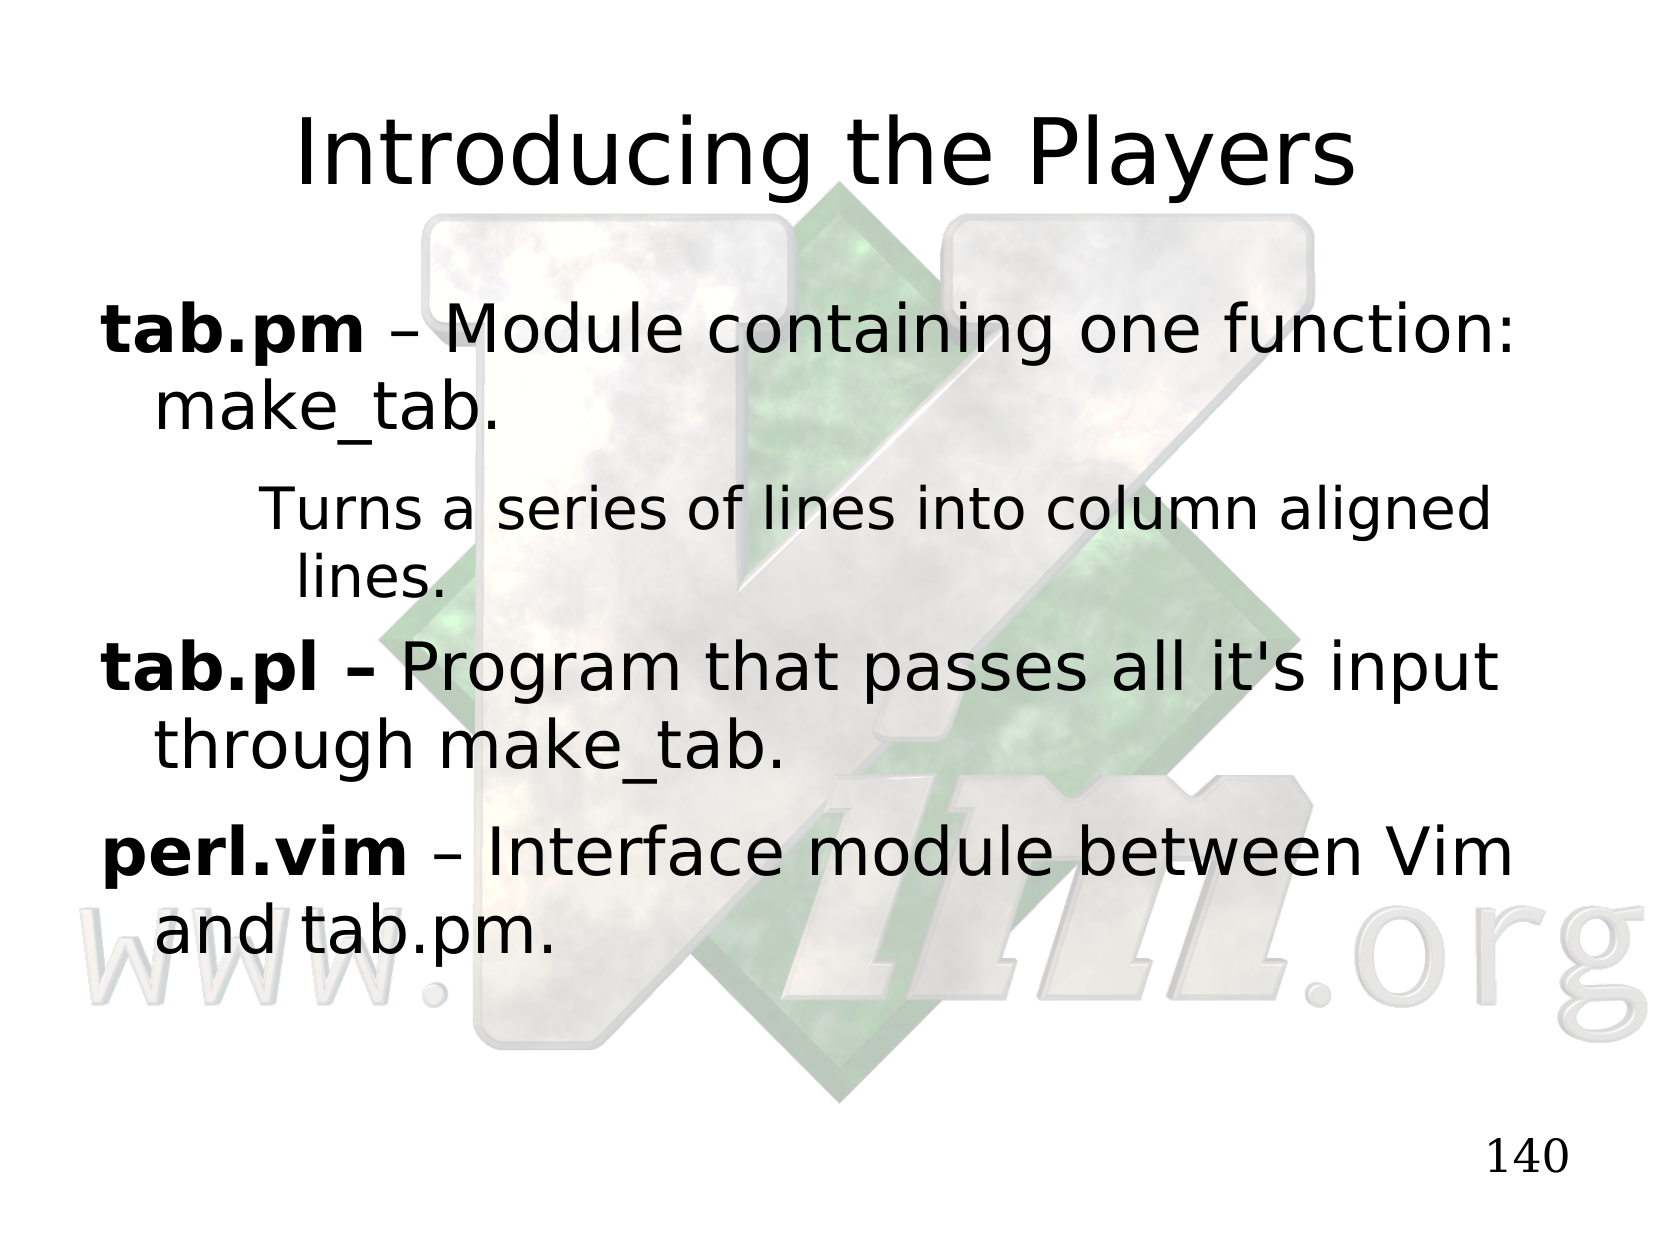

# Introducing the Players
tab.pm – Module containing one function: make_tab.
Turns a series of lines into column aligned lines.
tab.pl – Program that passes all it's input through make_tab.
perl.vim – Interface module between Vim and tab.pm.
140